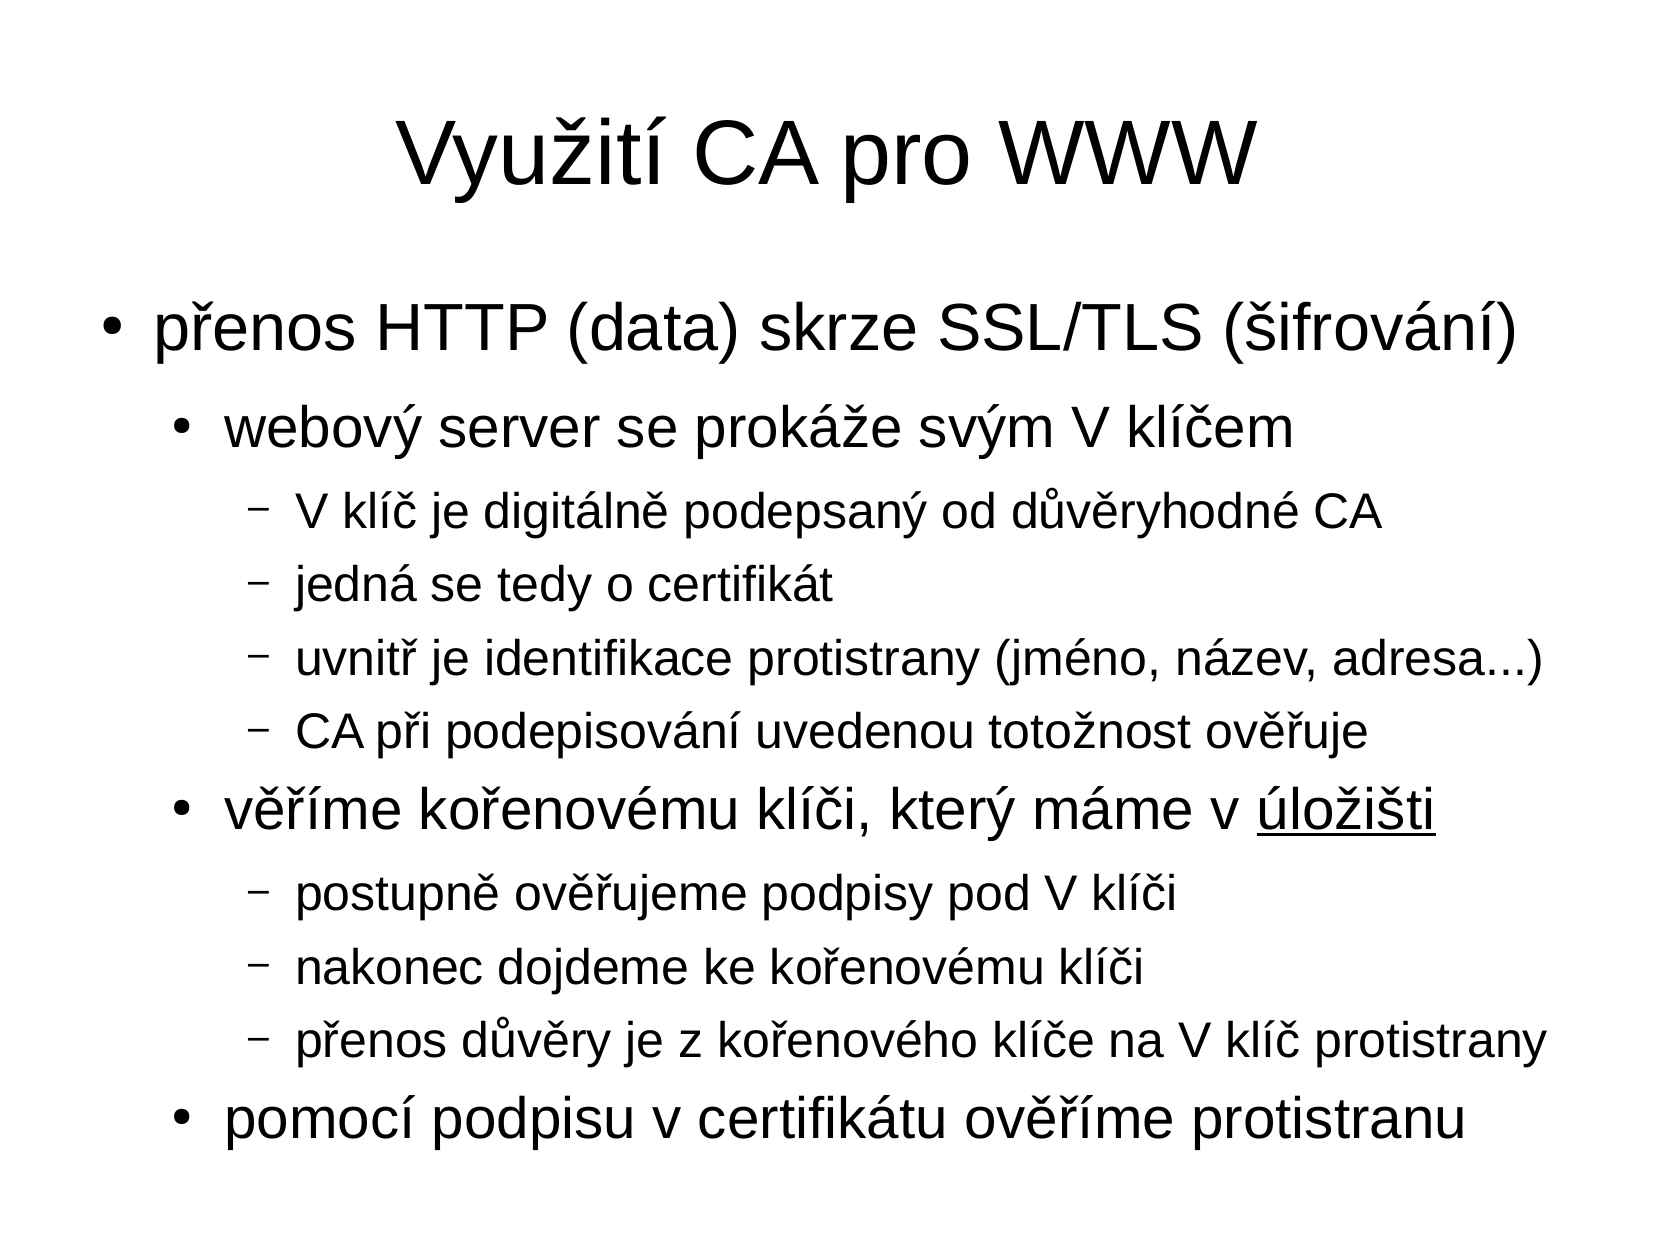

# Využití CA pro WWW
přenos HTTP (data) skrze SSL/TLS (šifrování)
webový server se prokáže svým V klíčem
V klíč je digitálně podepsaný od důvěryhodné CA
jedná se tedy o certifikát
uvnitř je identifikace protistrany (jméno, název, adresa...)
CA při podepisování uvedenou totožnost ověřuje
věříme kořenovému klíči, který máme v úložišti
postupně ověřujeme podpisy pod V klíči
nakonec dojdeme ke kořenovému klíči
přenos důvěry je z kořenového klíče na V klíč protistrany
pomocí podpisu v certifikátu ověříme protistranu